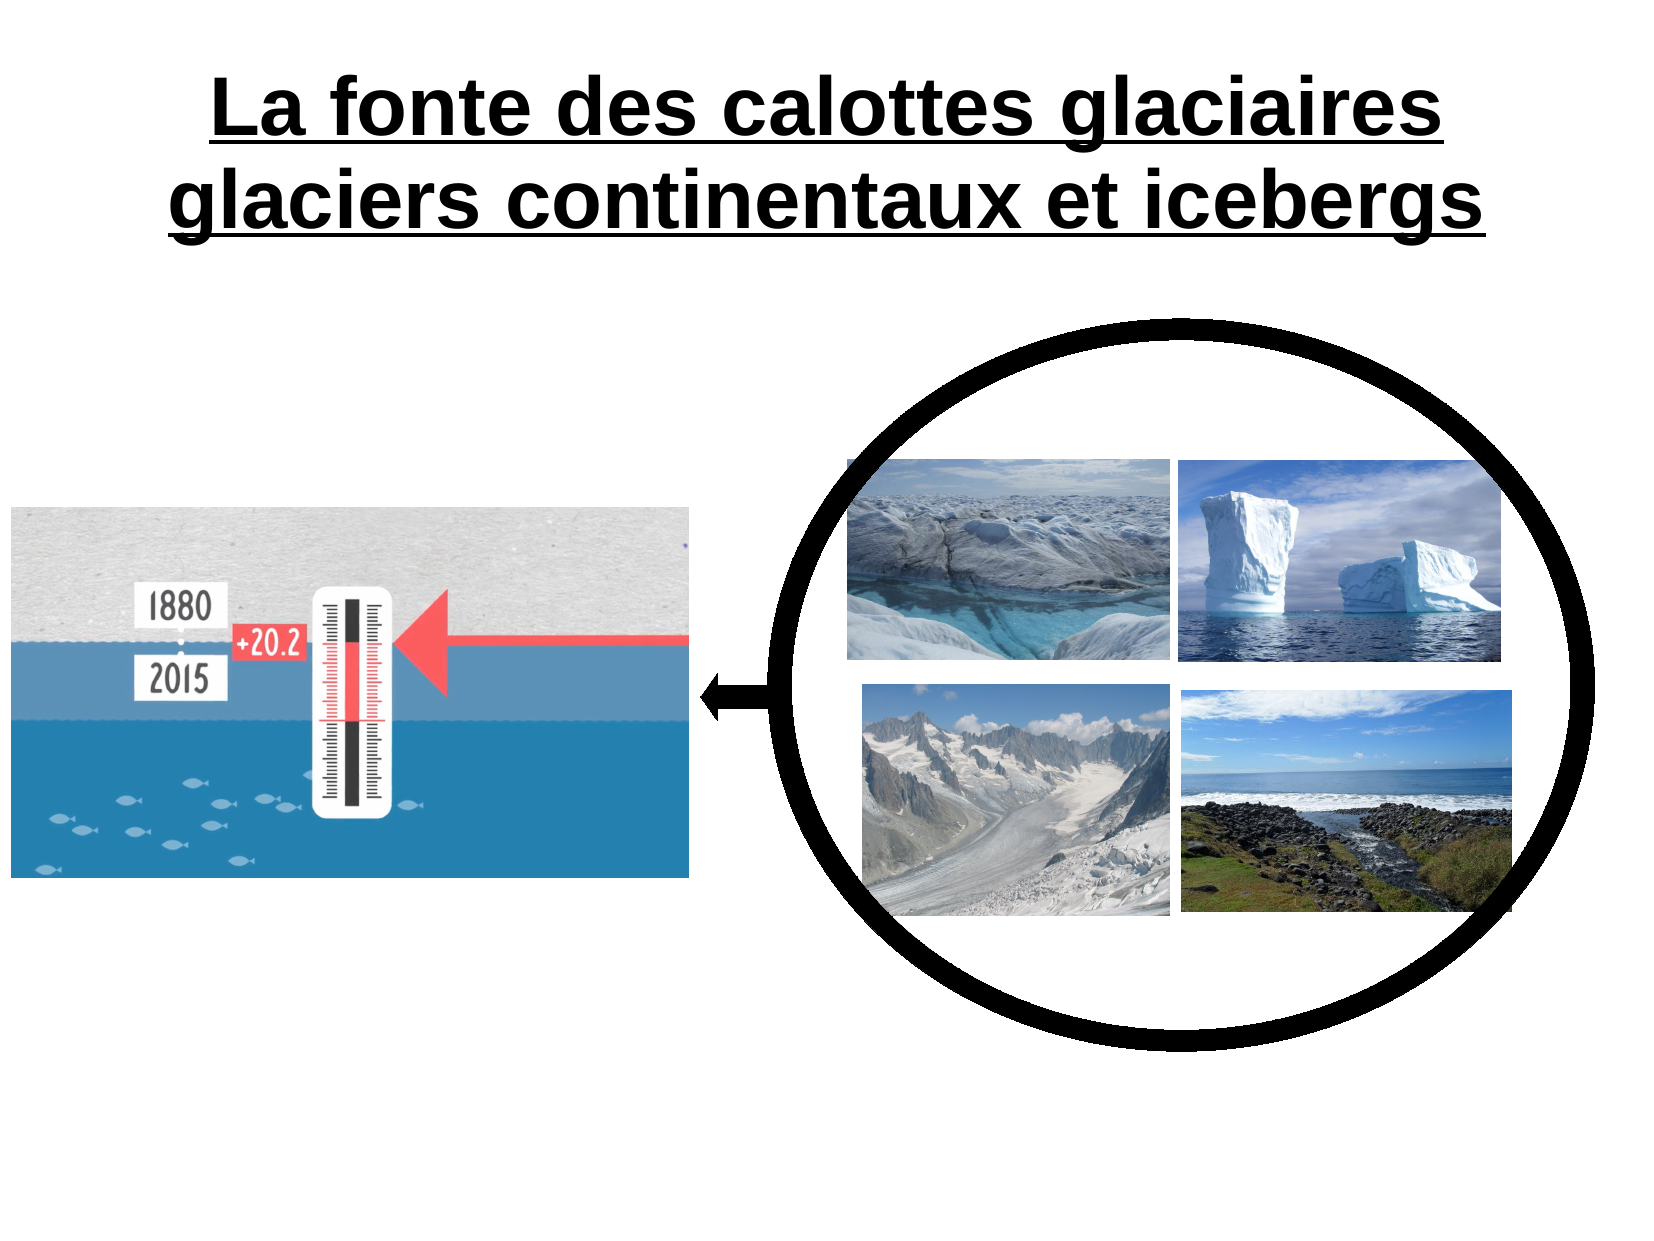

# La fonte des calottes glaciaires glaciers continentaux et icebergs